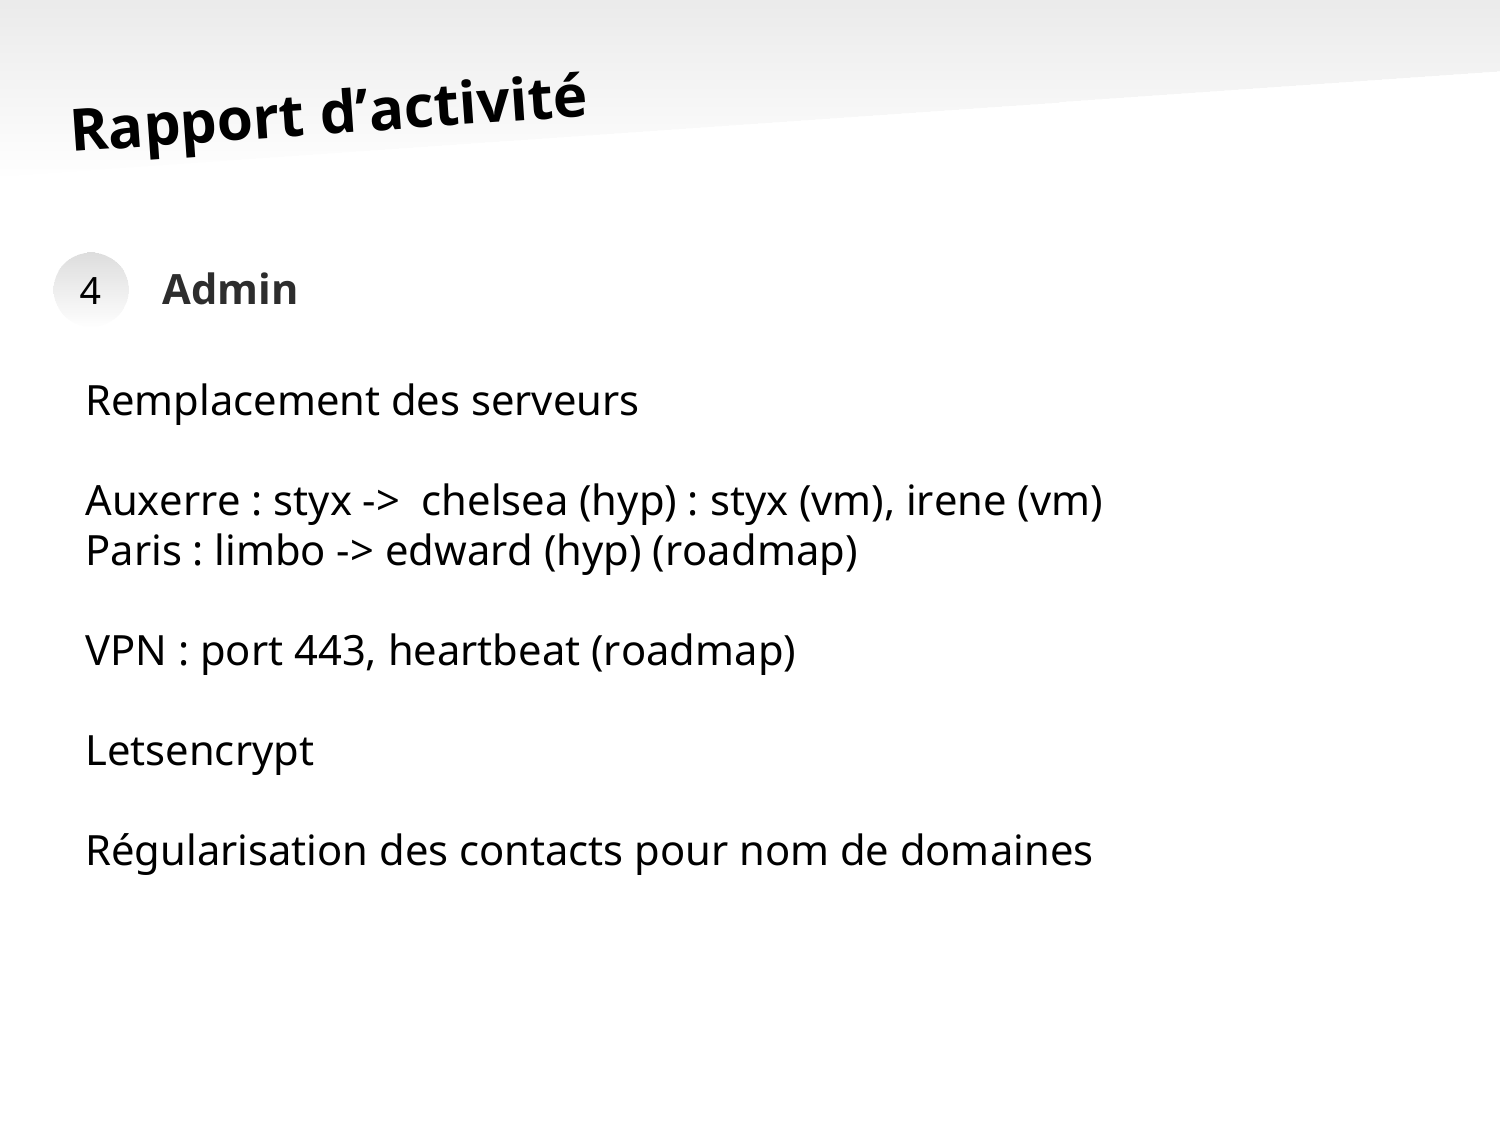

Rapport d’activité
Admin
4
Remplacement des serveurs
Auxerre : styx -> chelsea (hyp) : styx (vm), irene (vm)
Paris : limbo -> edward (hyp) (roadmap)
VPN : port 443, heartbeat (roadmap)
Letsencrypt
Régularisation des contacts pour nom de domaines
5